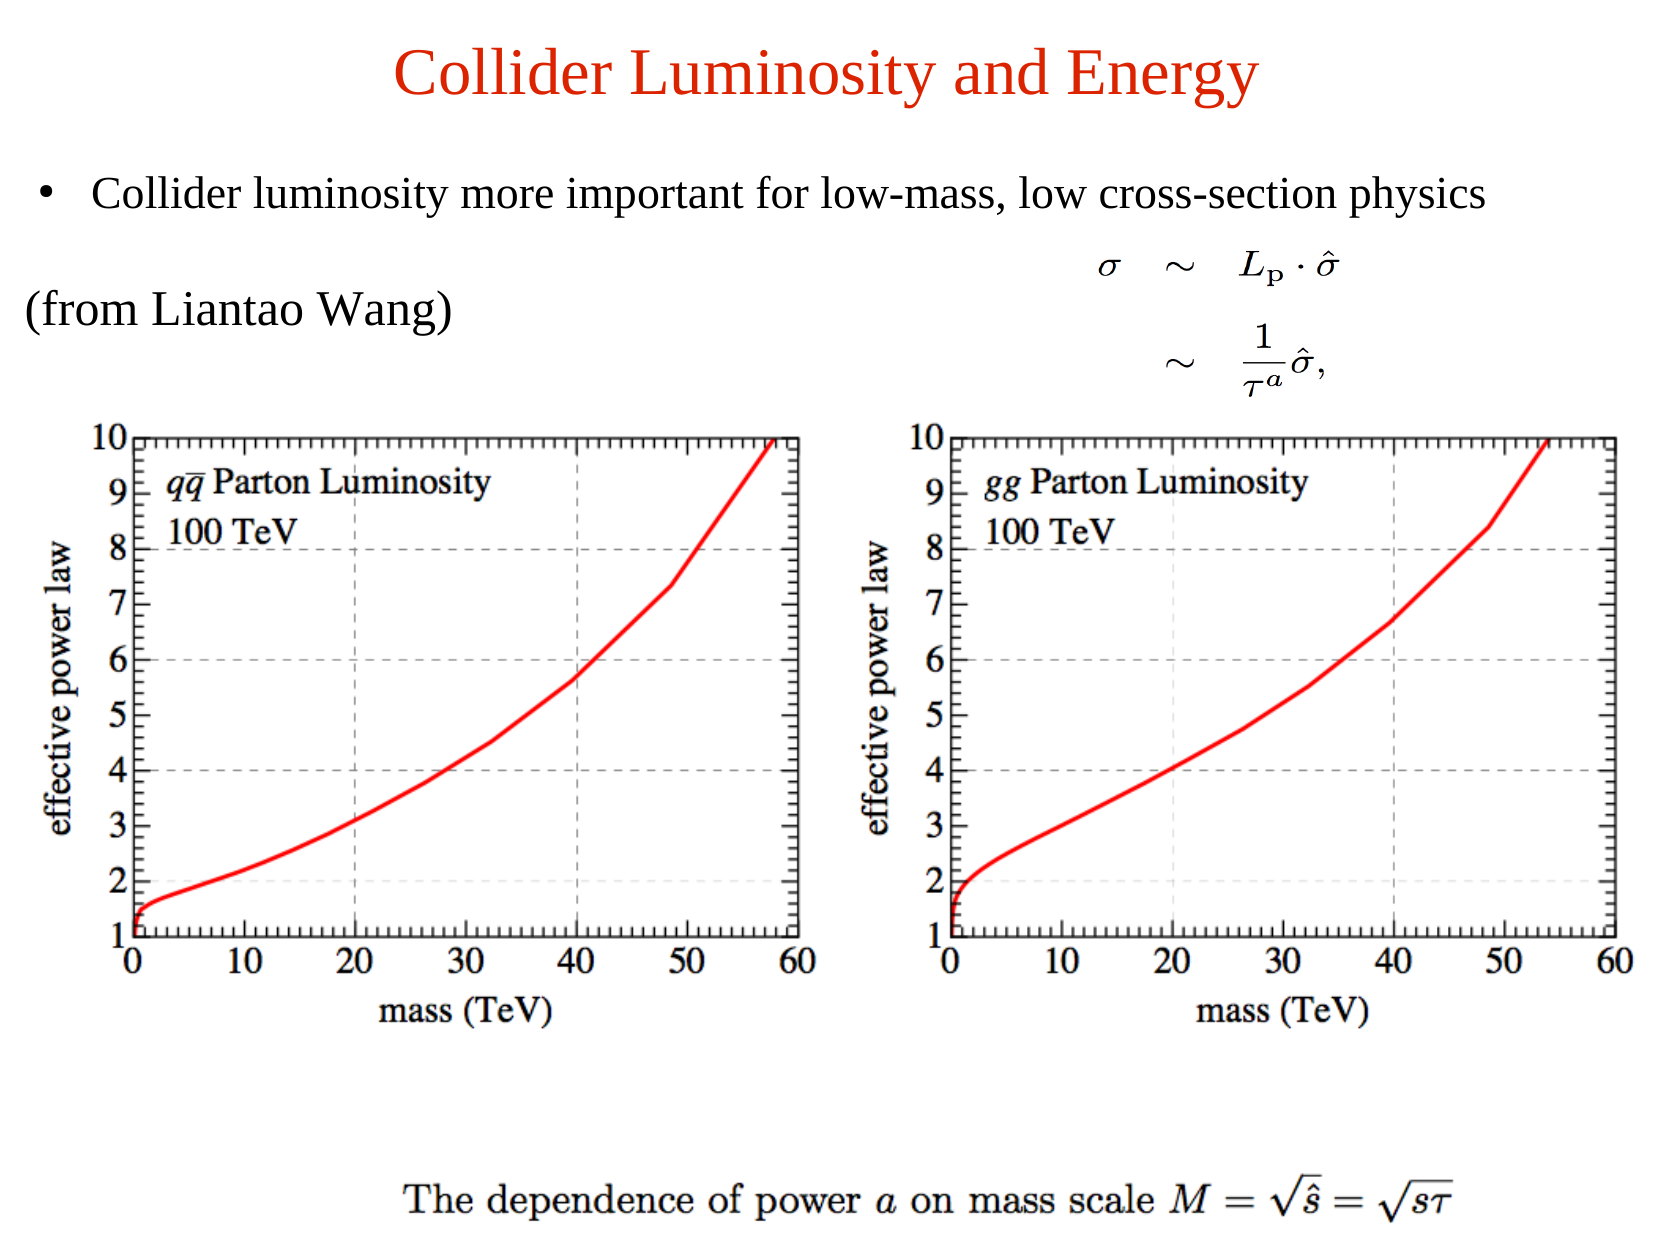

# Collider Luminosity and Energy
Collider luminosity more important for low-mass, low cross-section physics
(from Liantao Wang)